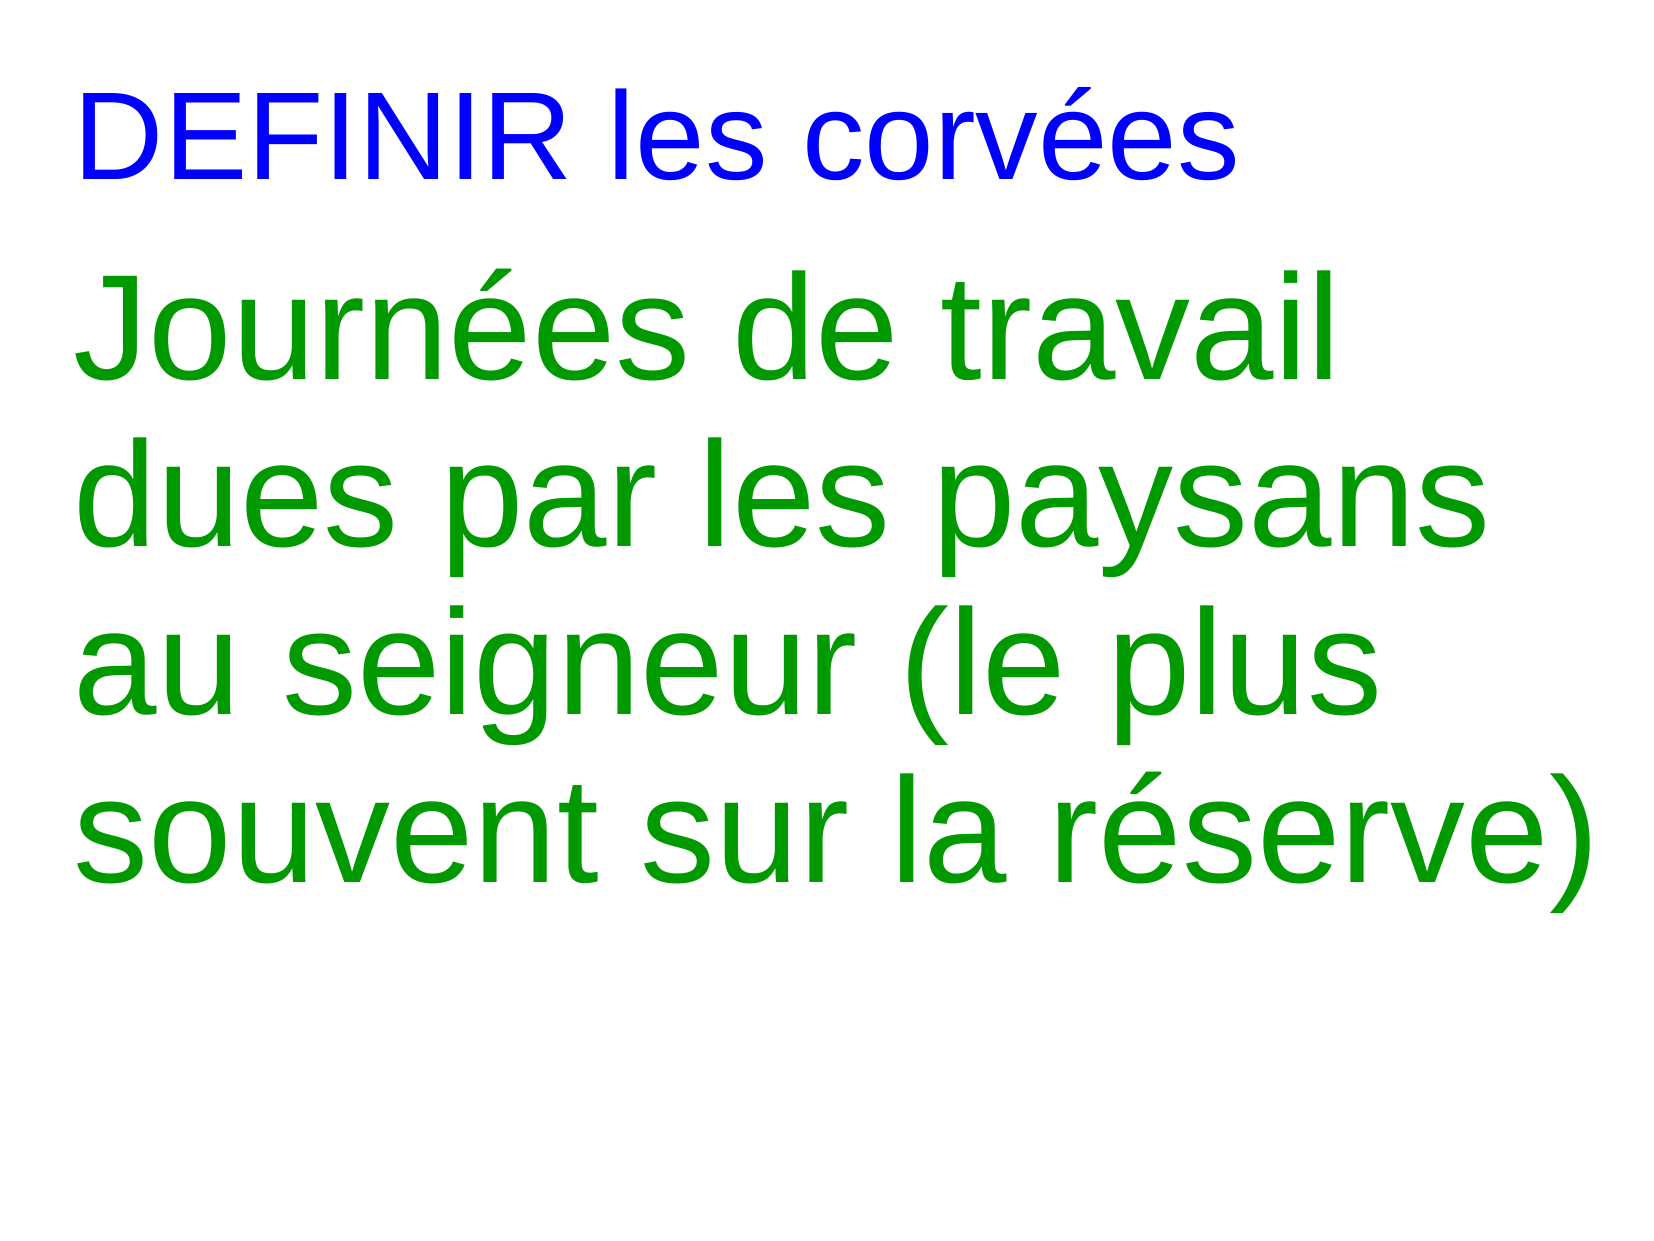

DEFINIR les corvées
Journées de travail dues par les paysans au seigneur (le plus souvent sur la réserve)